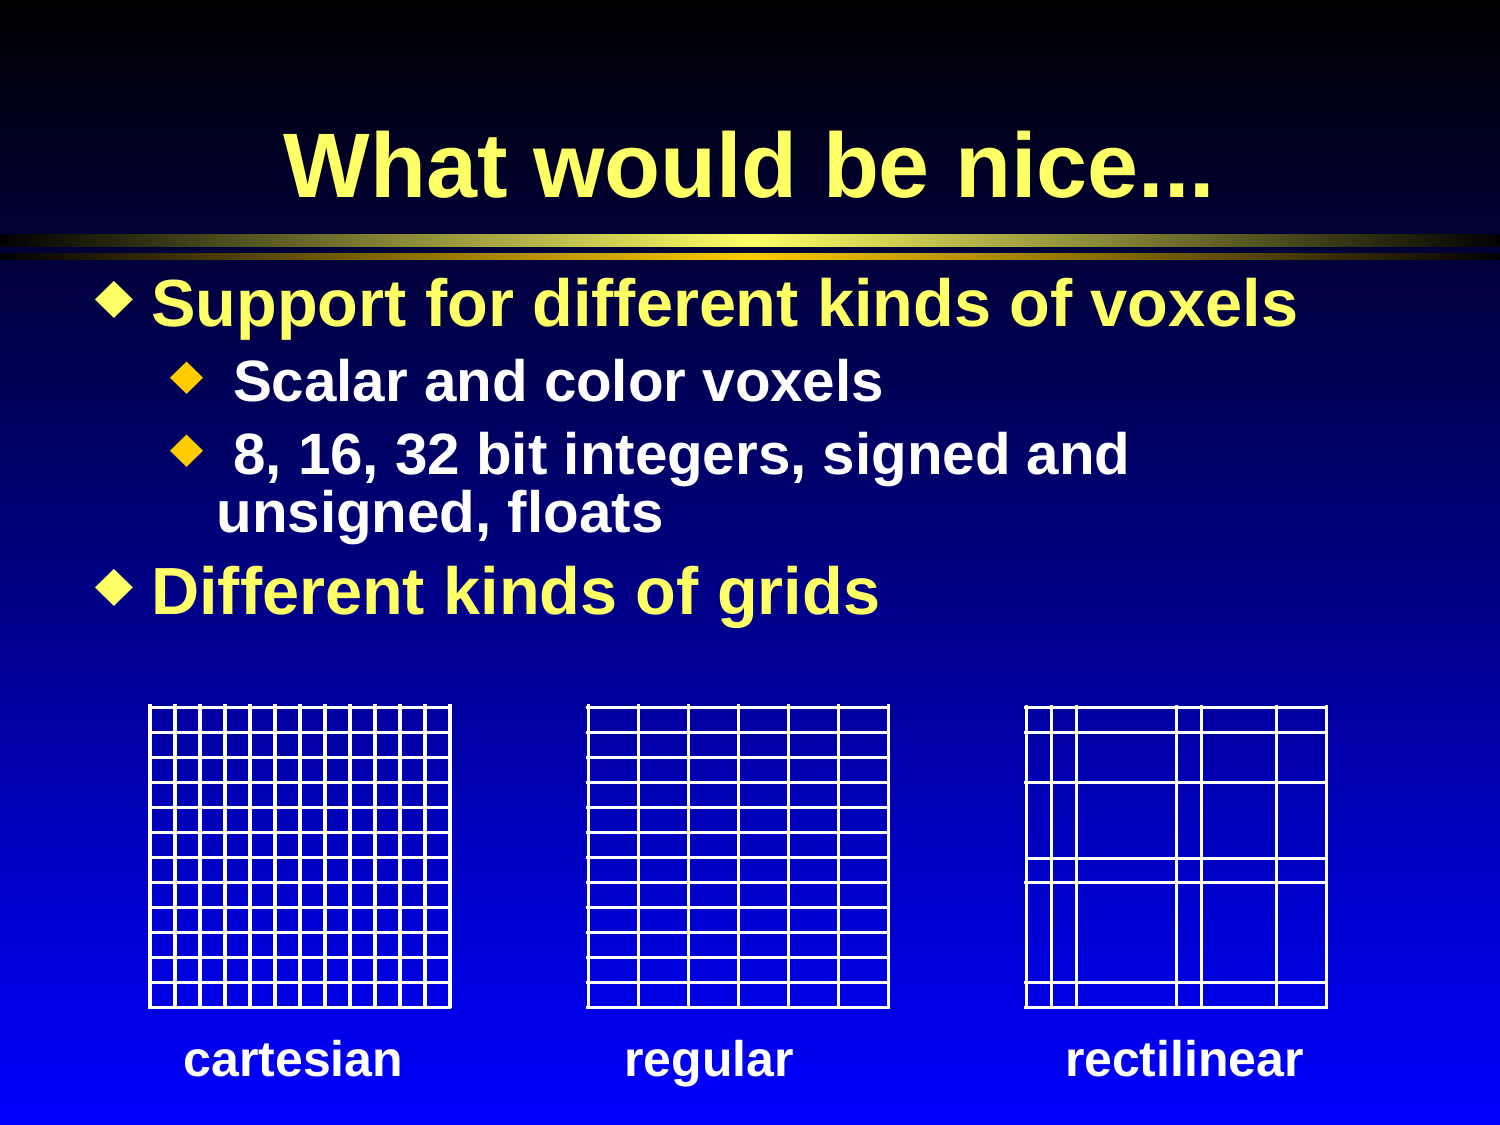

# What would be nice...
Support for different kinds of voxels
 Scalar and color voxels
 8, 16, 32 bit integers, signed and unsigned, floats
Different kinds of grids
cartesian
regular
rectilinear